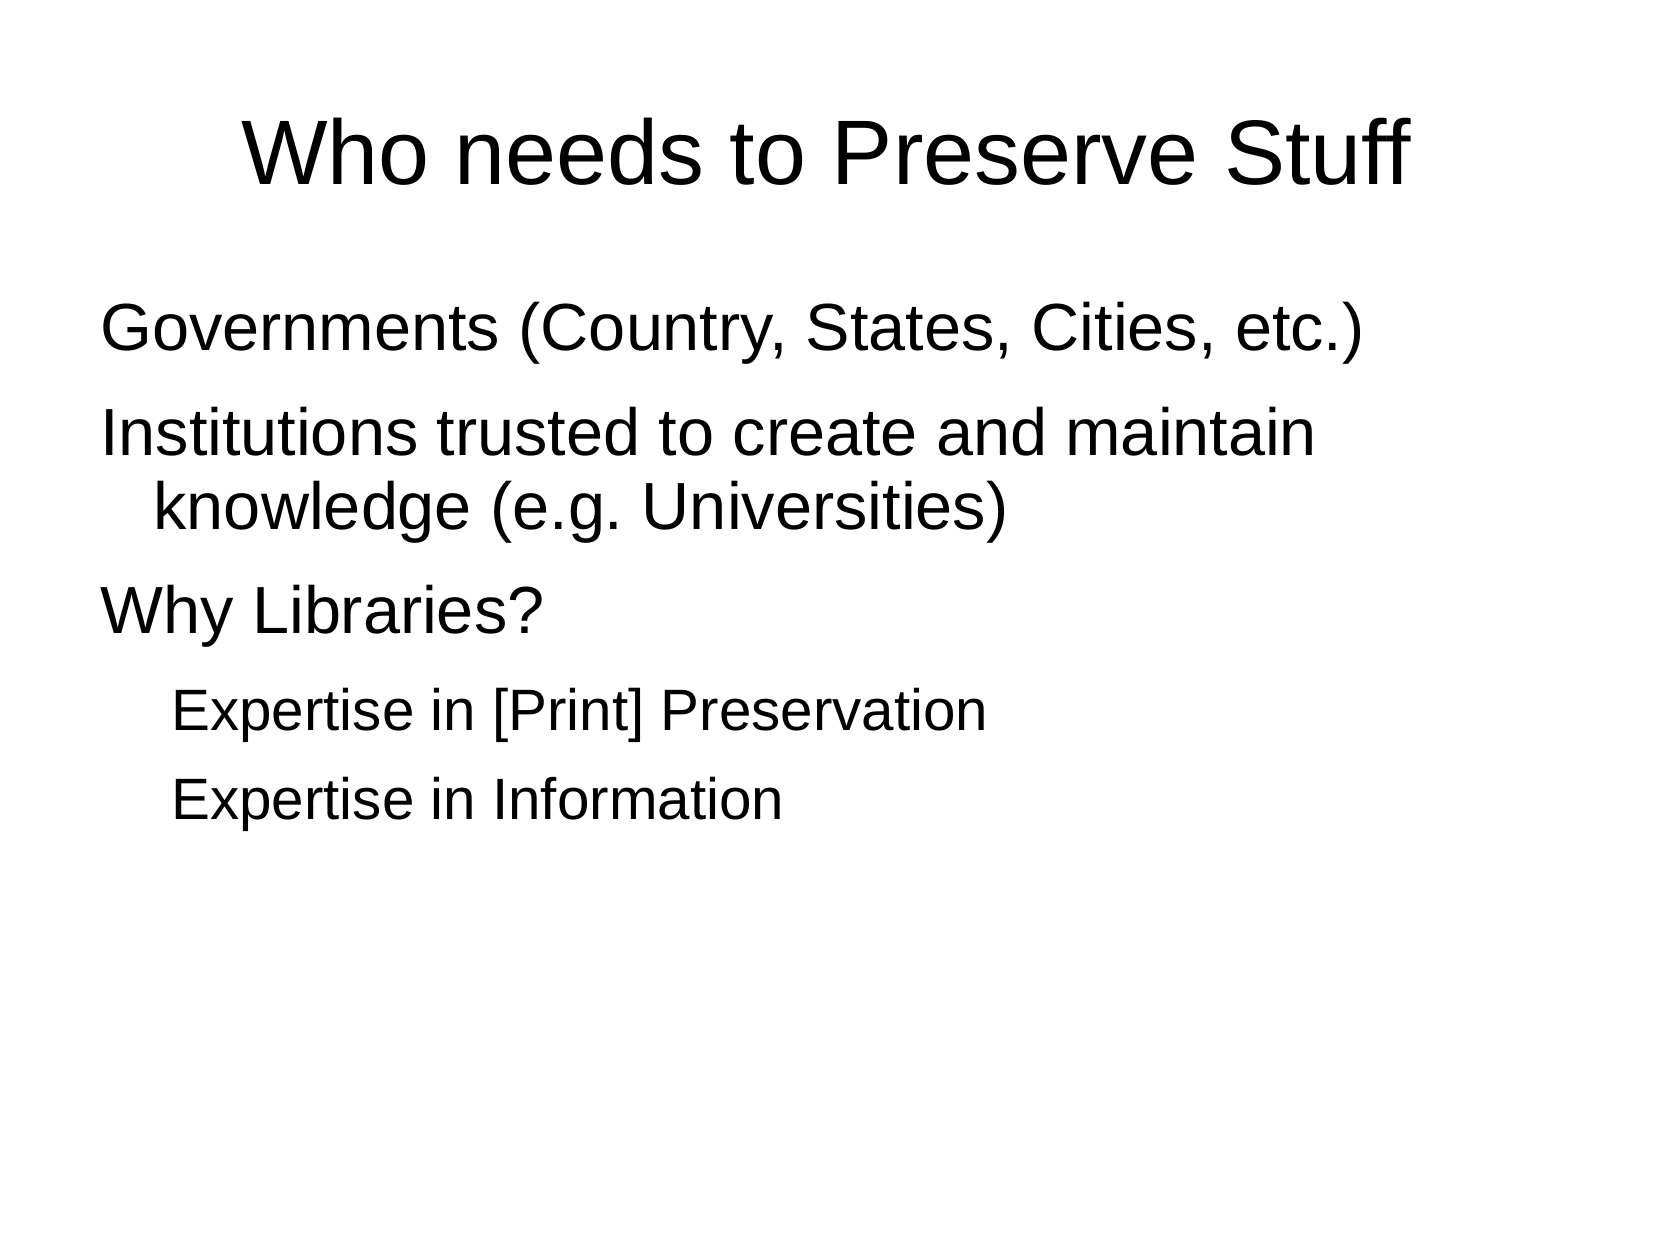

# Who needs to Preserve Stuff
Governments (Country, States, Cities, etc.)
Institutions trusted to create and maintain knowledge (e.g. Universities)
Why Libraries?
Expertise in [Print] Preservation
Expertise in Information